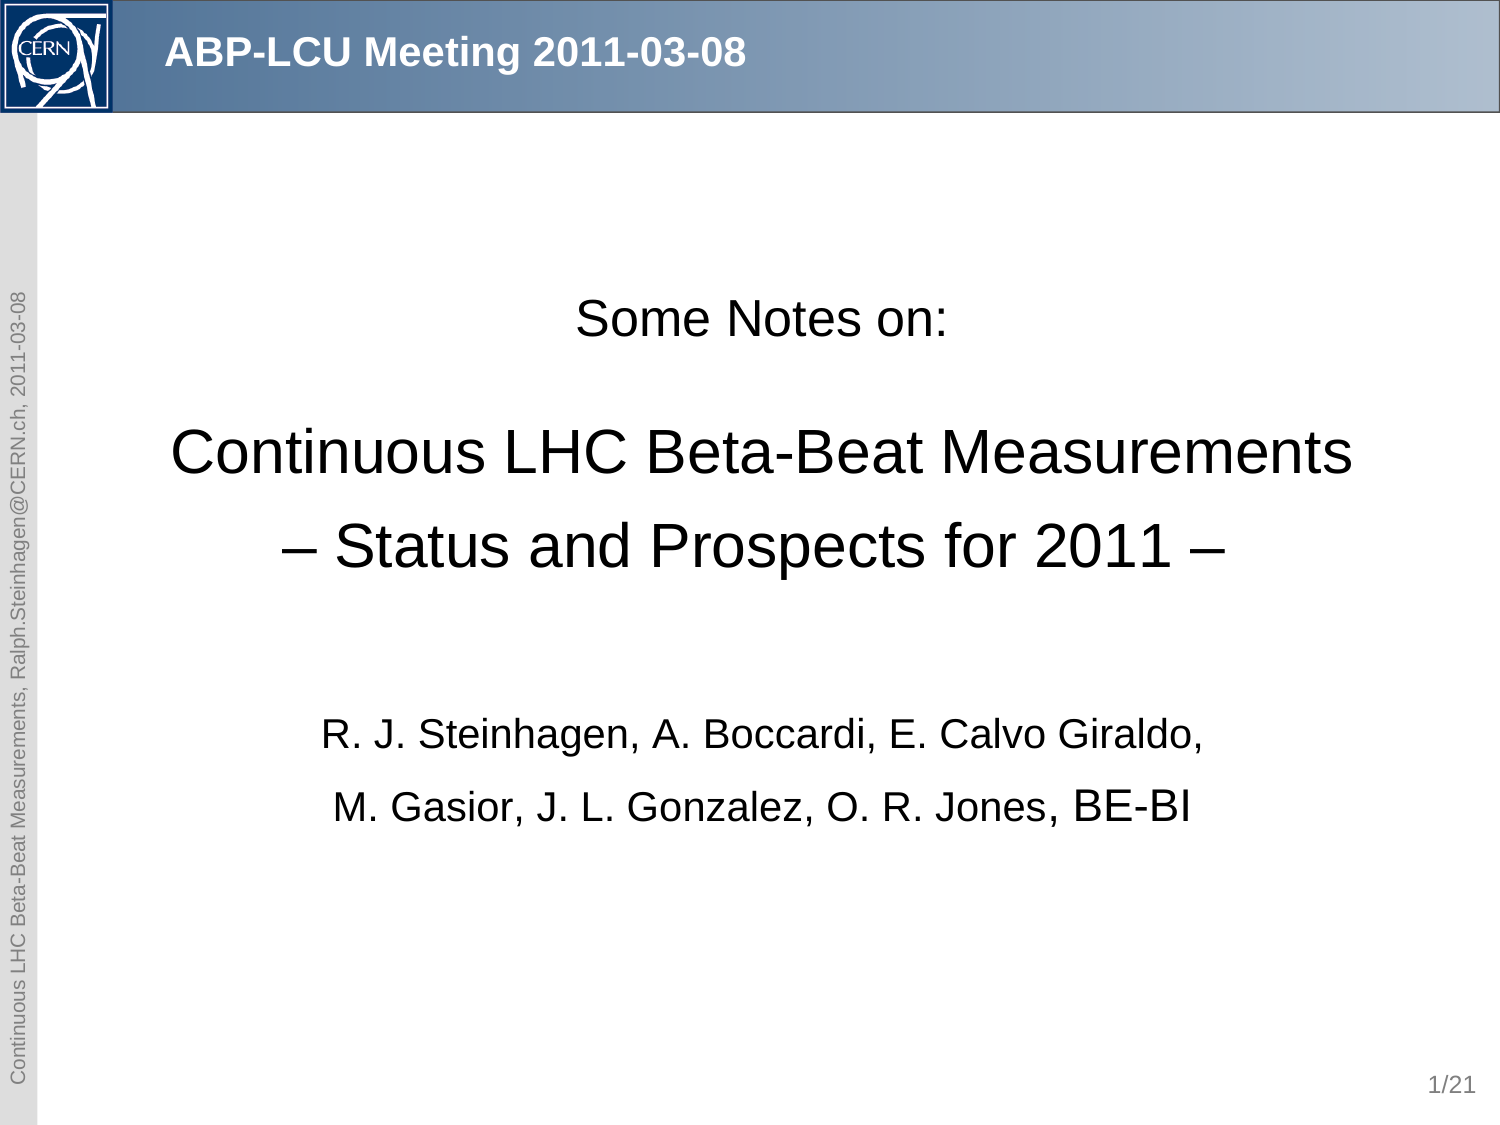

# ABP-LCU Meeting 2011-03-08
Some Notes on:
Continuous LHC Beta-Beat Measurements
– Status and Prospects for 2011 –
R. J. Steinhagen, A. Boccardi, E. Calvo Giraldo,
M. Gasior, J. L. Gonzalez, O. R. Jones, BE-BI